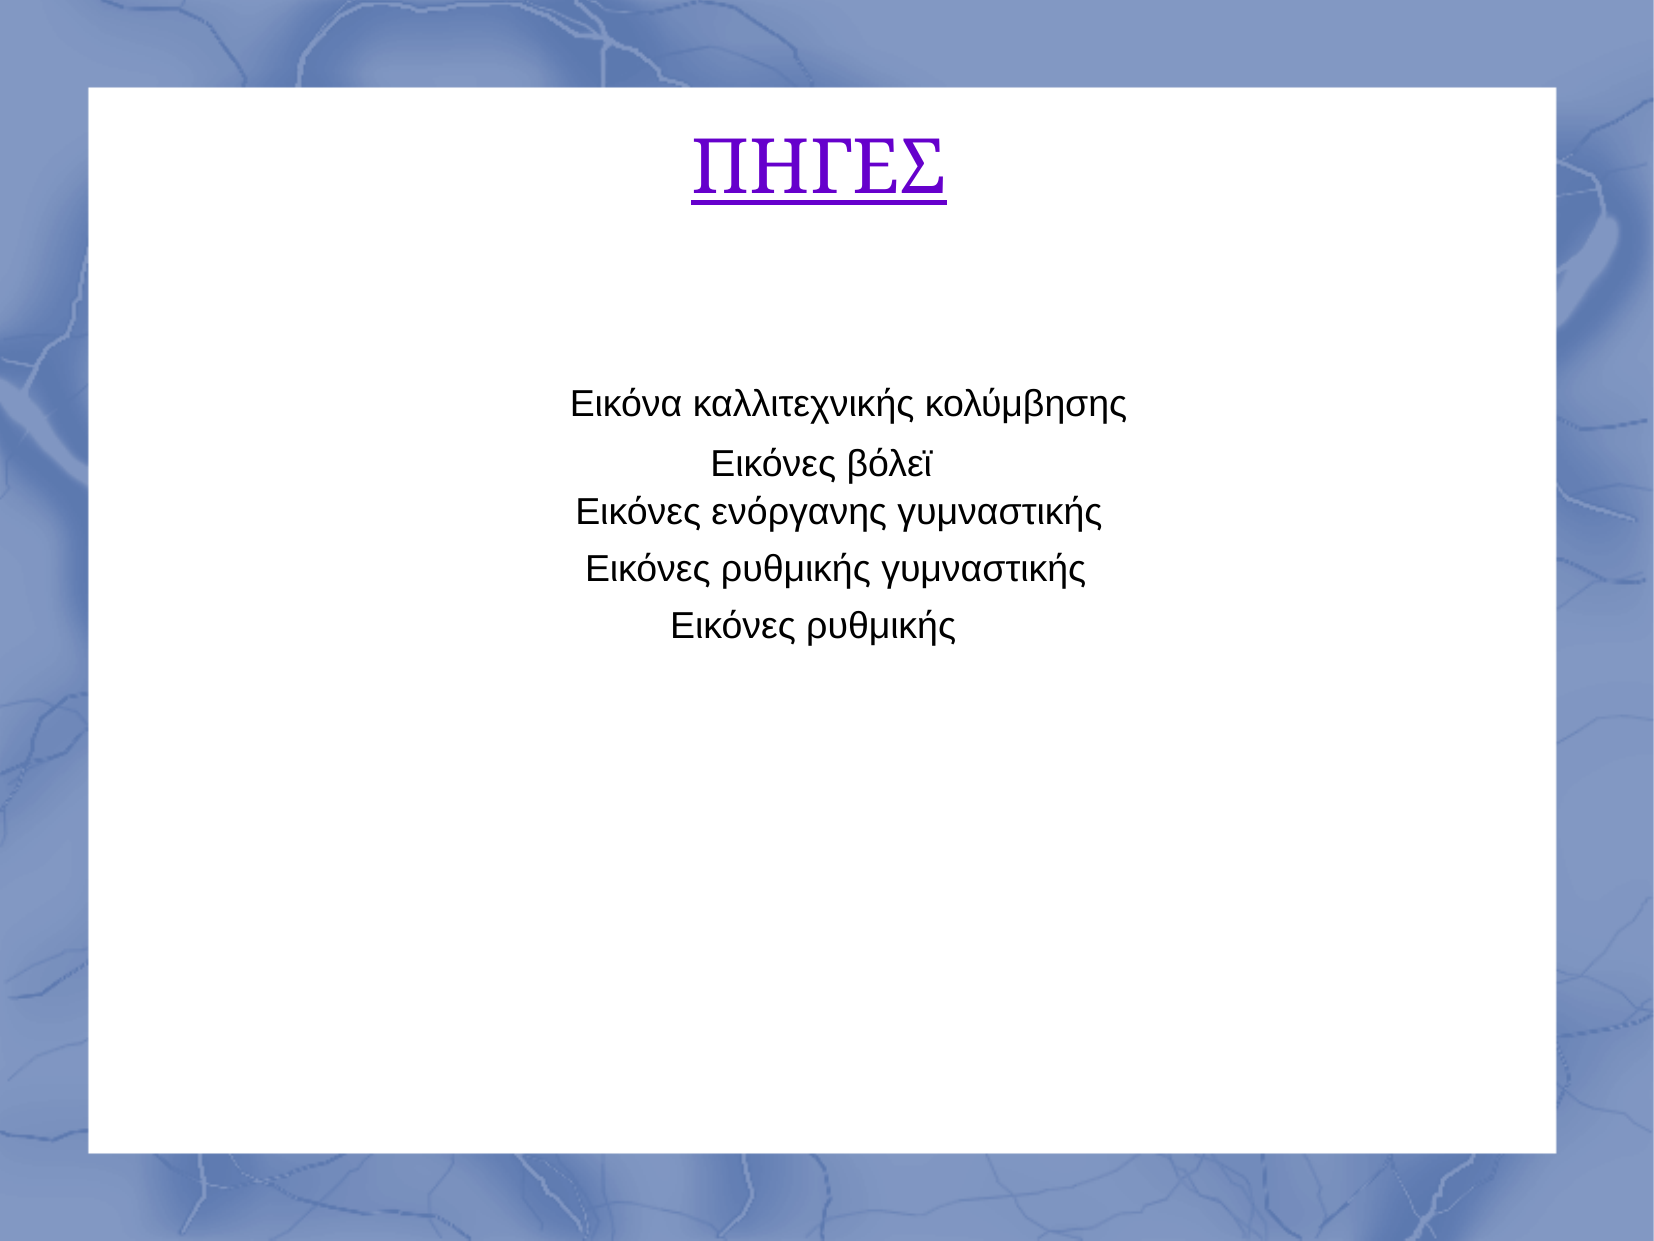

# ΠΗΓΕΣ
Εικόνα καλλιτεχνικής κολύμβησης
Εικόνες βόλεϊ
Εικόνες ενόργανης γυμναστικής
Εικόνες ρυθμικής γυμναστικής
Εικόνες ρυθμικής